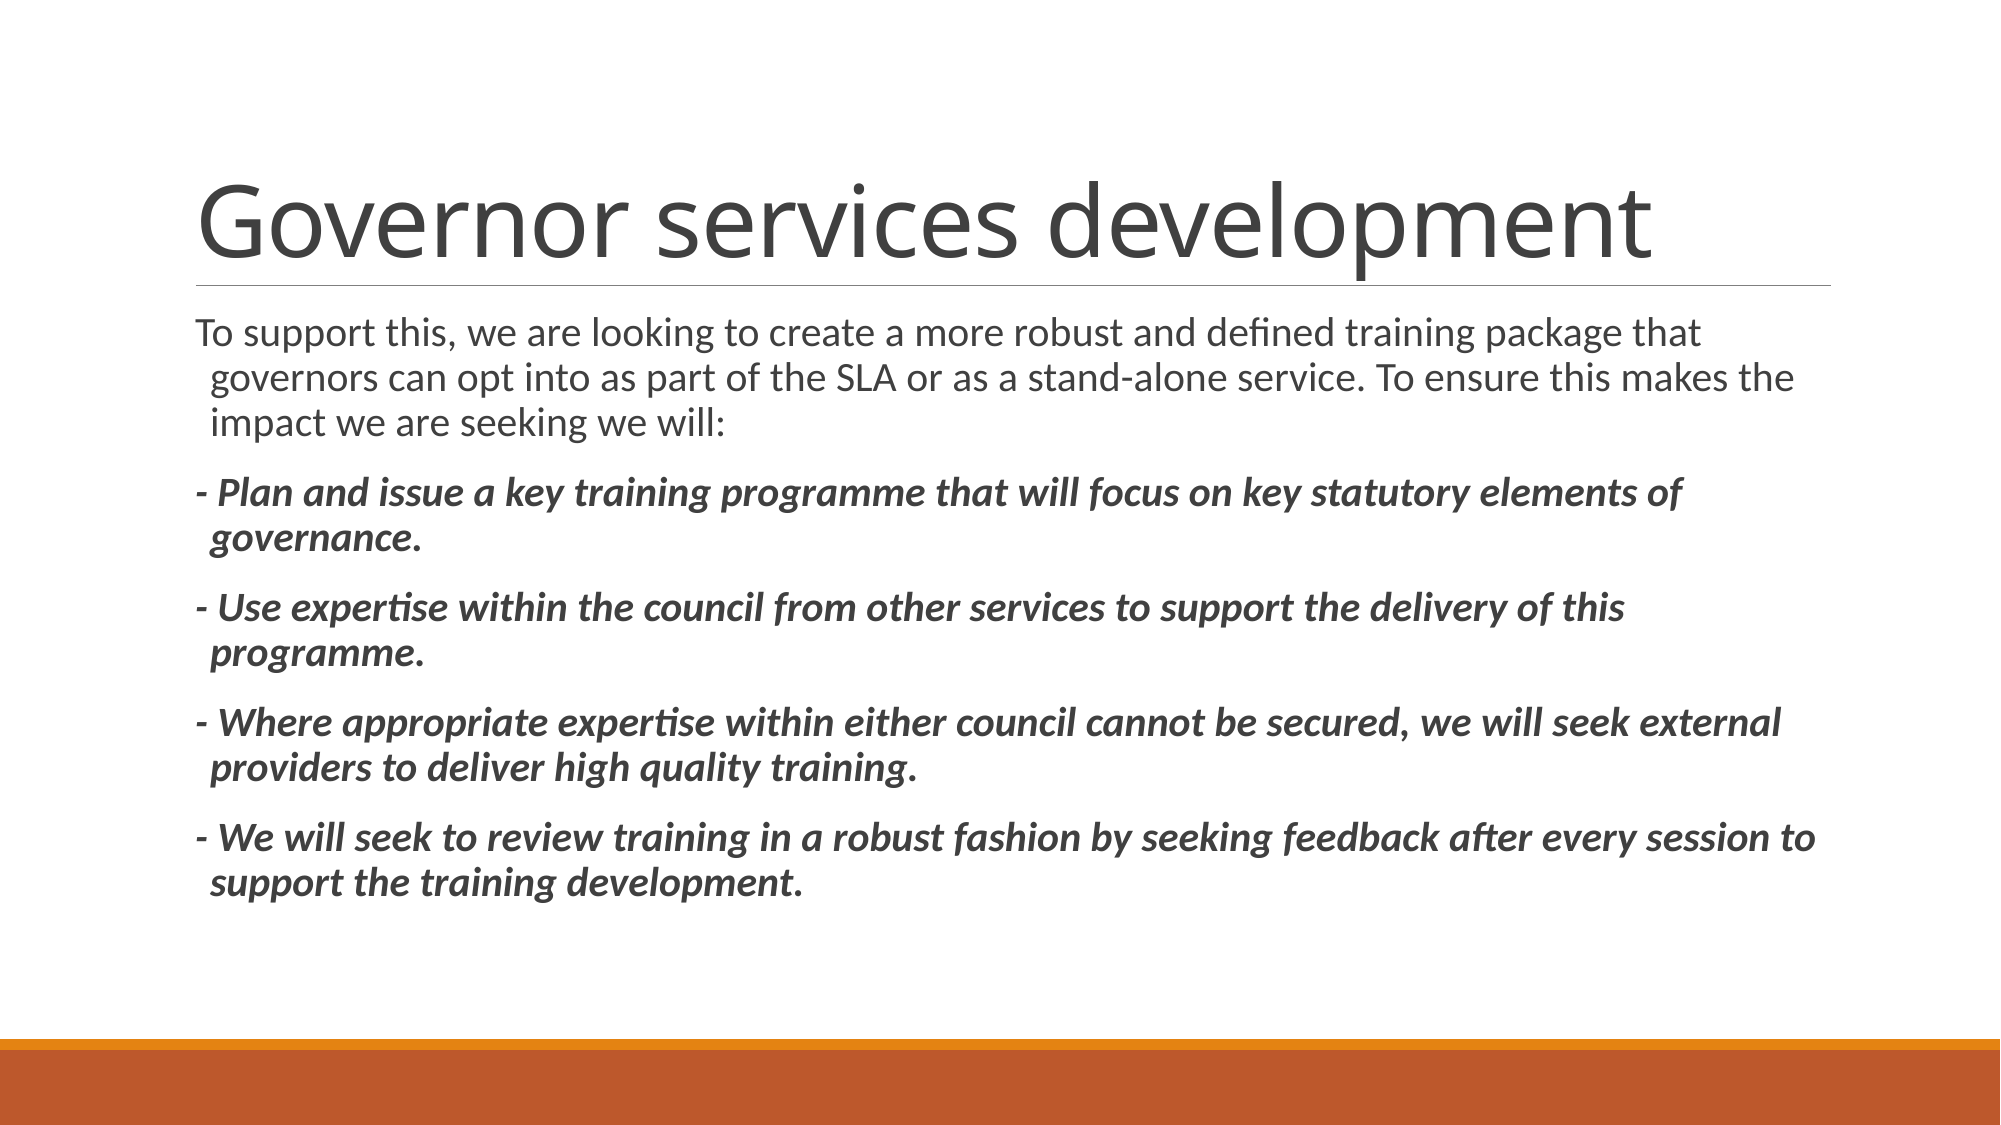

# Governor services development
To support this, we are looking to create a more robust and defined training package that governors can opt into as part of the SLA or as a stand-alone service. To ensure this makes the impact we are seeking we will:
- Plan and issue a key training programme that will focus on key statutory elements of governance.
- Use expertise within the council from other services to support the delivery of this programme.
- Where appropriate expertise within either council cannot be secured, we will seek external providers to deliver high quality training.
- We will seek to review training in a robust fashion by seeking feedback after every session to support the training development.